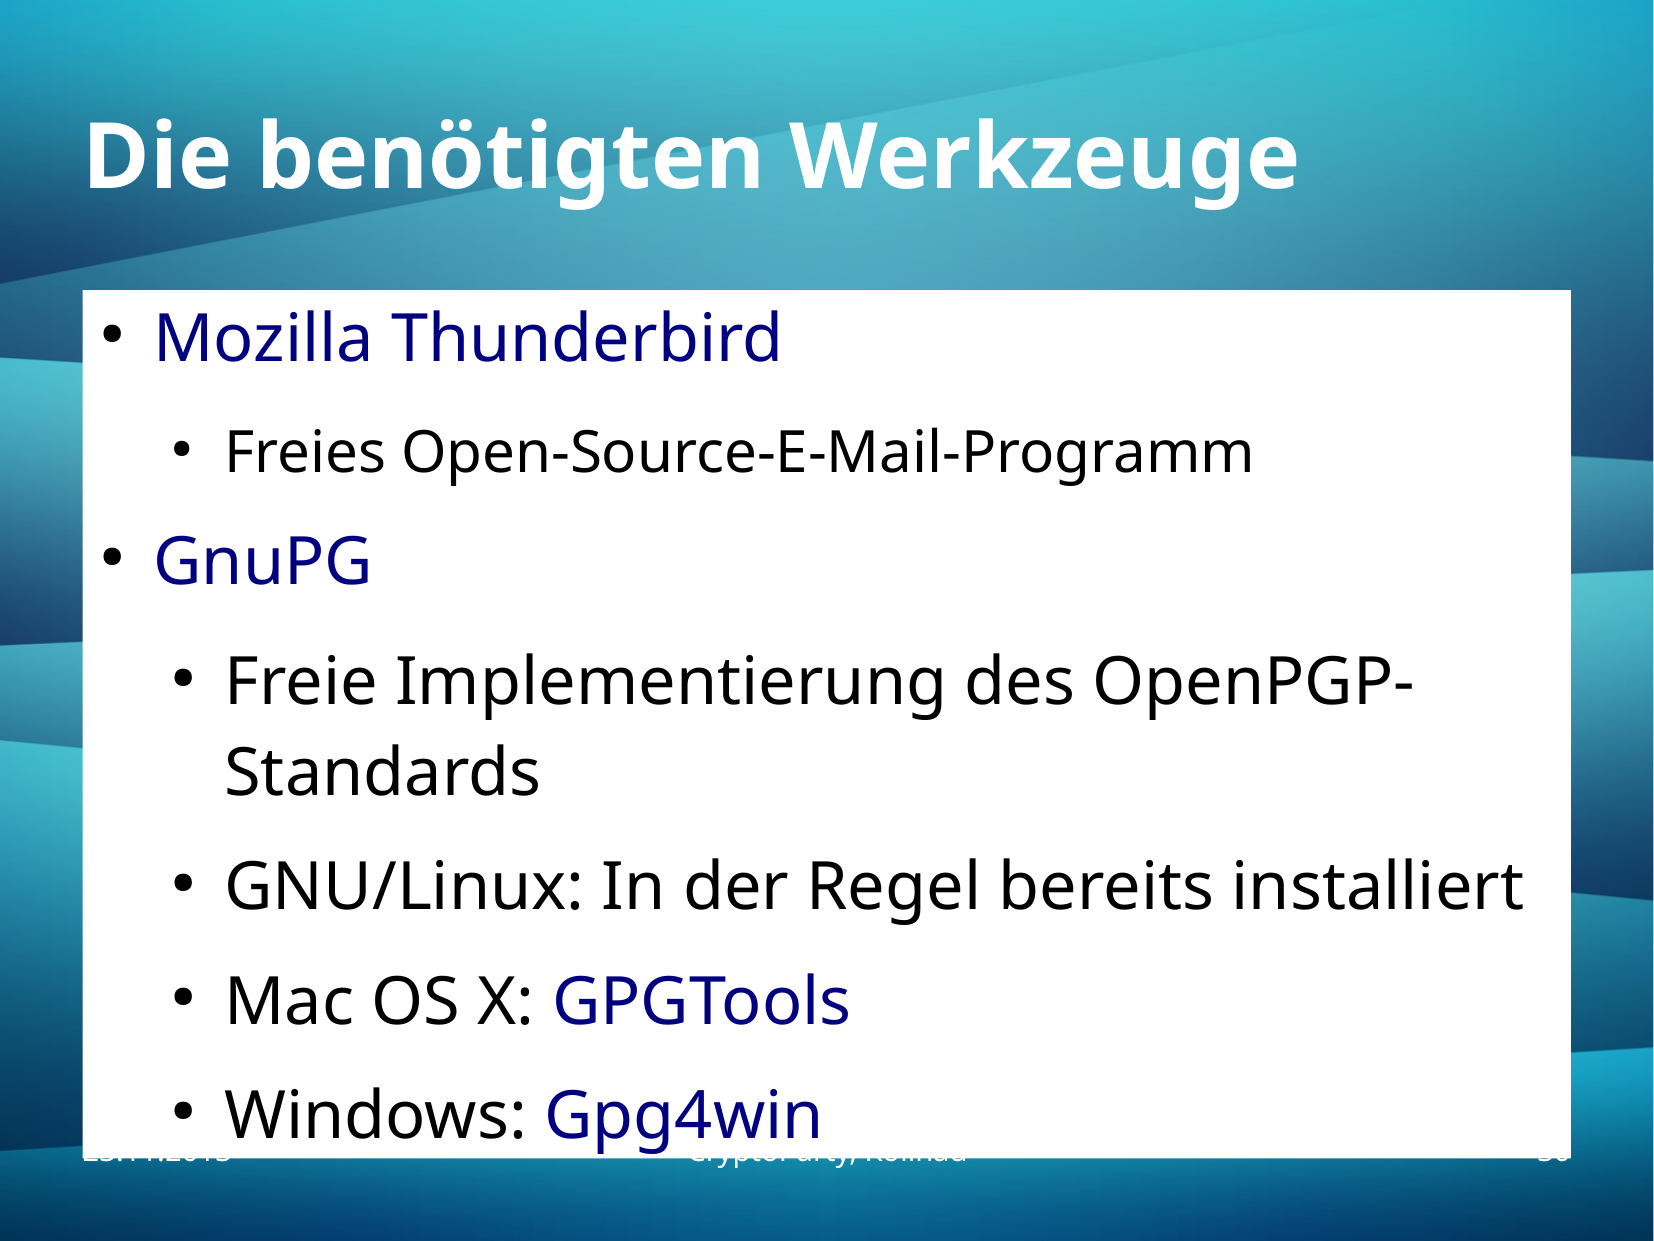

# Die benötigten Werkzeuge
Mozilla Thunderbird
Freies Open-Source-E-Mail-Programm
GnuPG
Freie Implementierung des OpenPGP-Standards
GNU/Linux: In der Regel bereits installiert
Mac OS X: GPGTools
Windows: Gpg4win
23.11.2013
CryptoParty, Kollnau
30